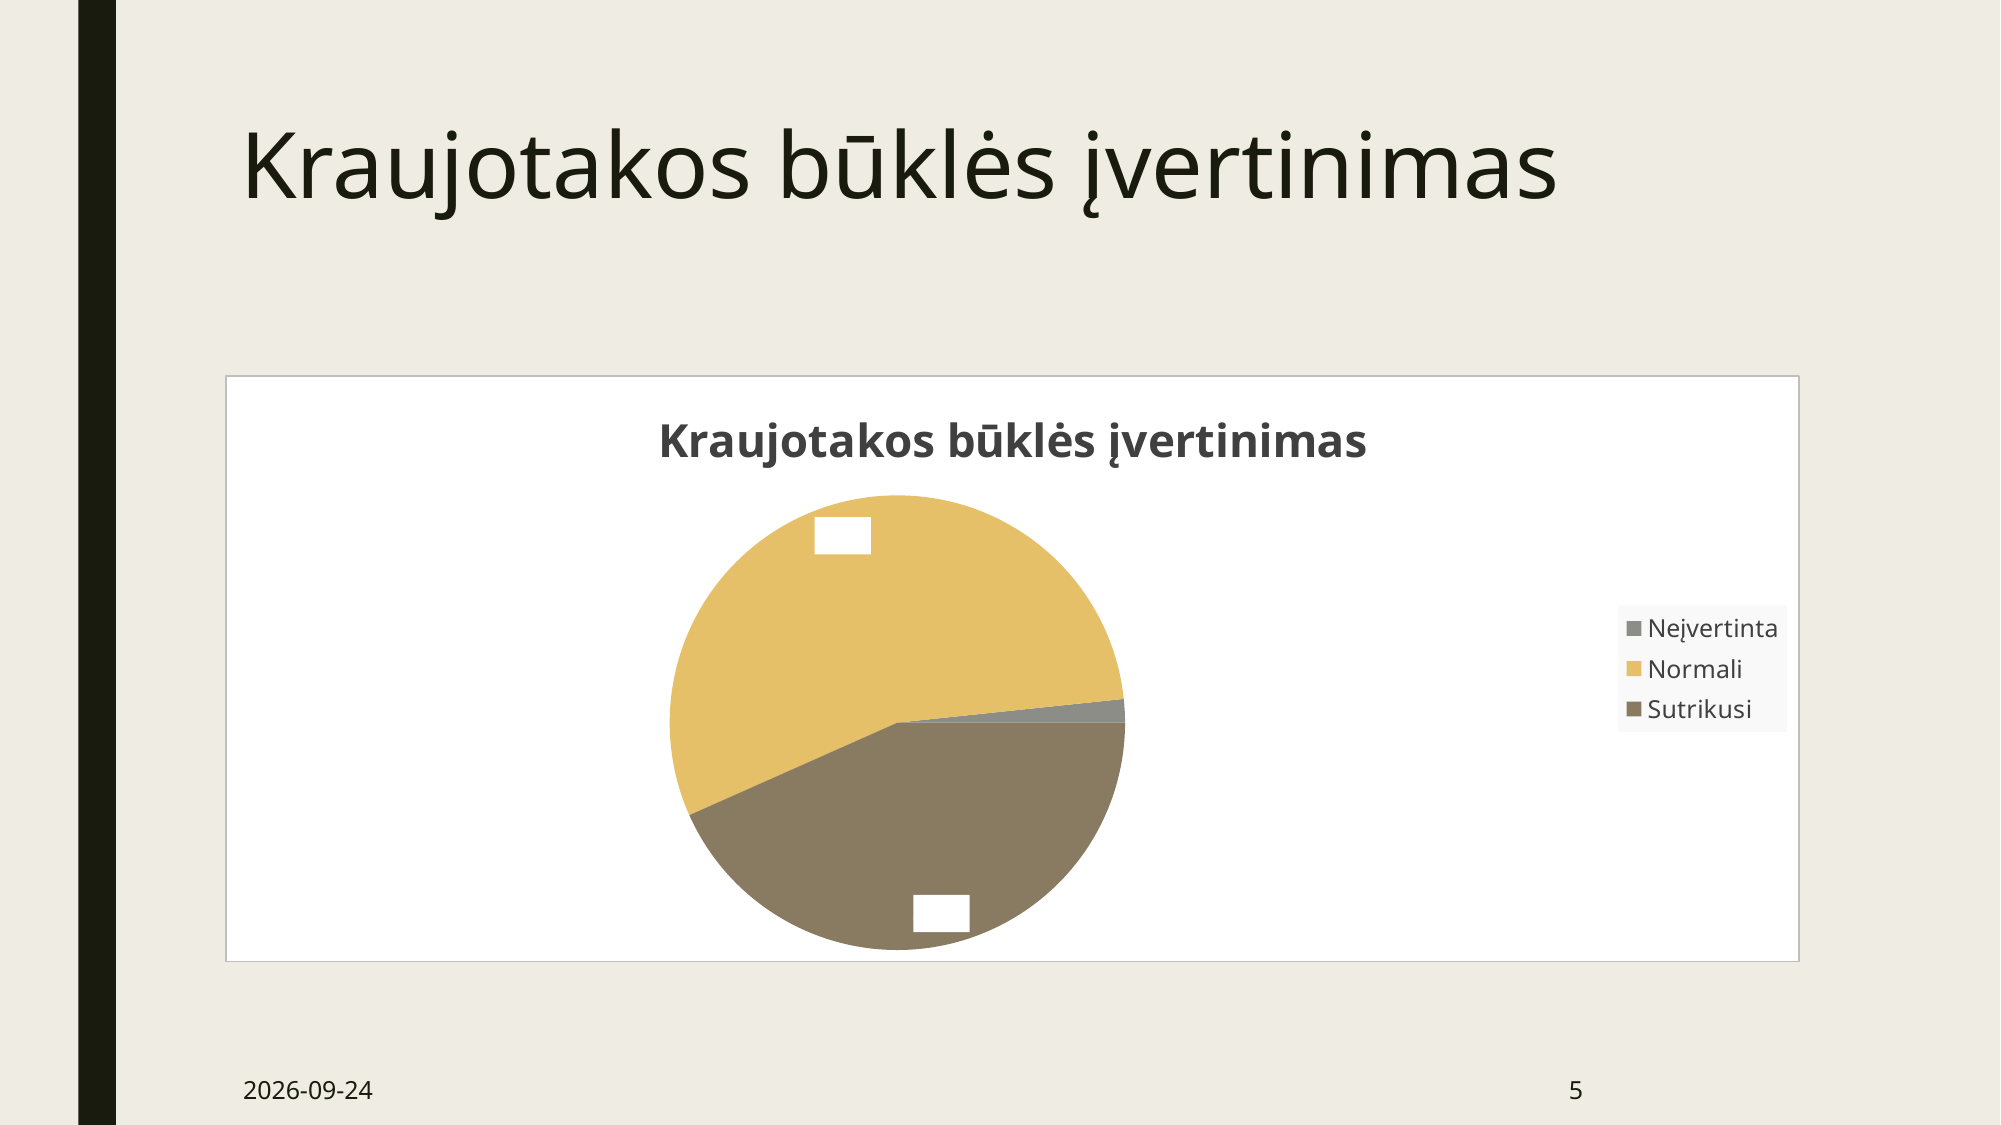

# Kraujotakos būklės įvertinimas
### Chart: Kraujotakos būklės įvertinimas
| Category | Kraujotakos būklės įvertinimas |
|---|---|
| Neįvertinta | 1.6 |
| Normali | 52.8 |
| Sutrikusi | 41.6 |